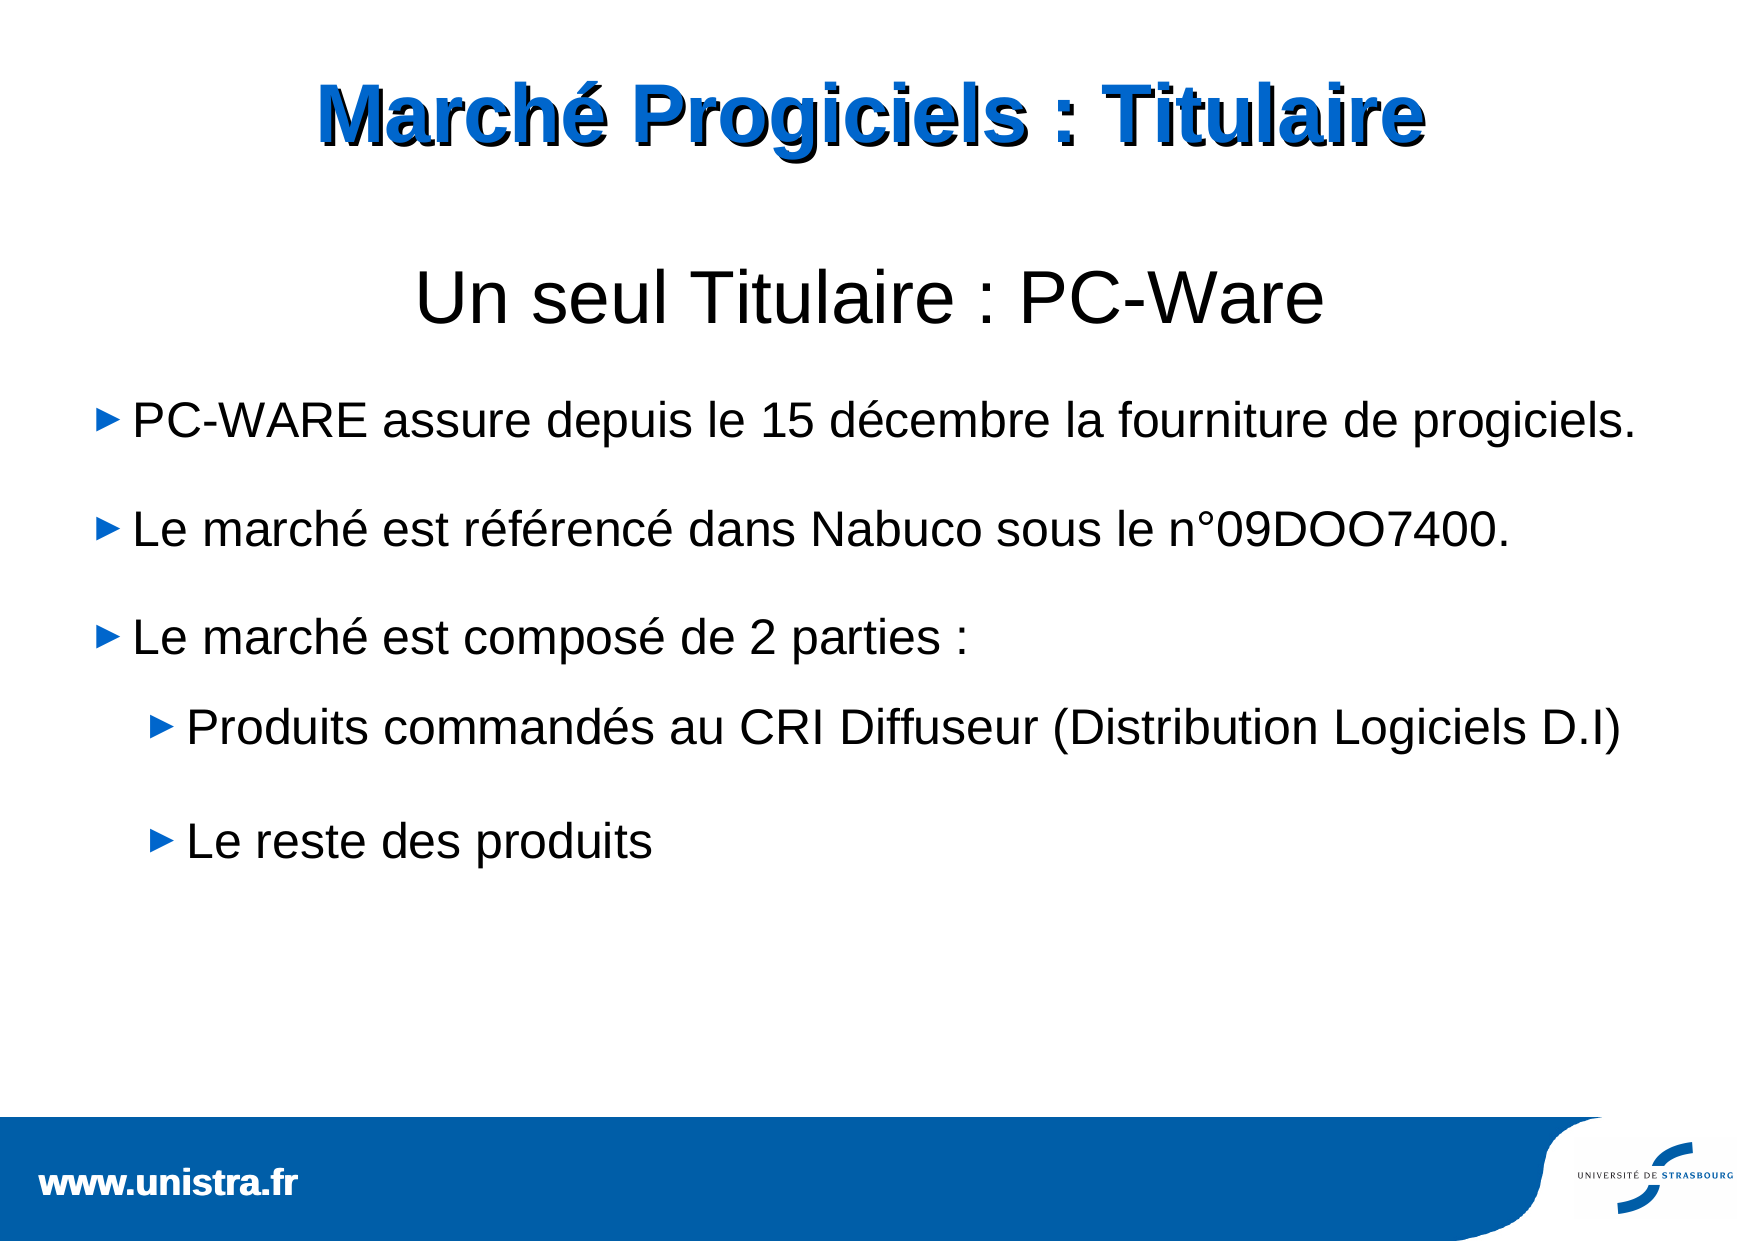

Marché Progiciels : Titulaire
# Un seul Titulaire : PC-Ware
PC-WARE assure depuis le 15 décembre la fourniture de progiciels.
Le marché est référencé dans Nabuco sous le n°09DOO7400.
Le marché est composé de 2 parties :
Produits commandés au CRI Diffuseur (Distribution Logiciels D.I)
Le reste des produits